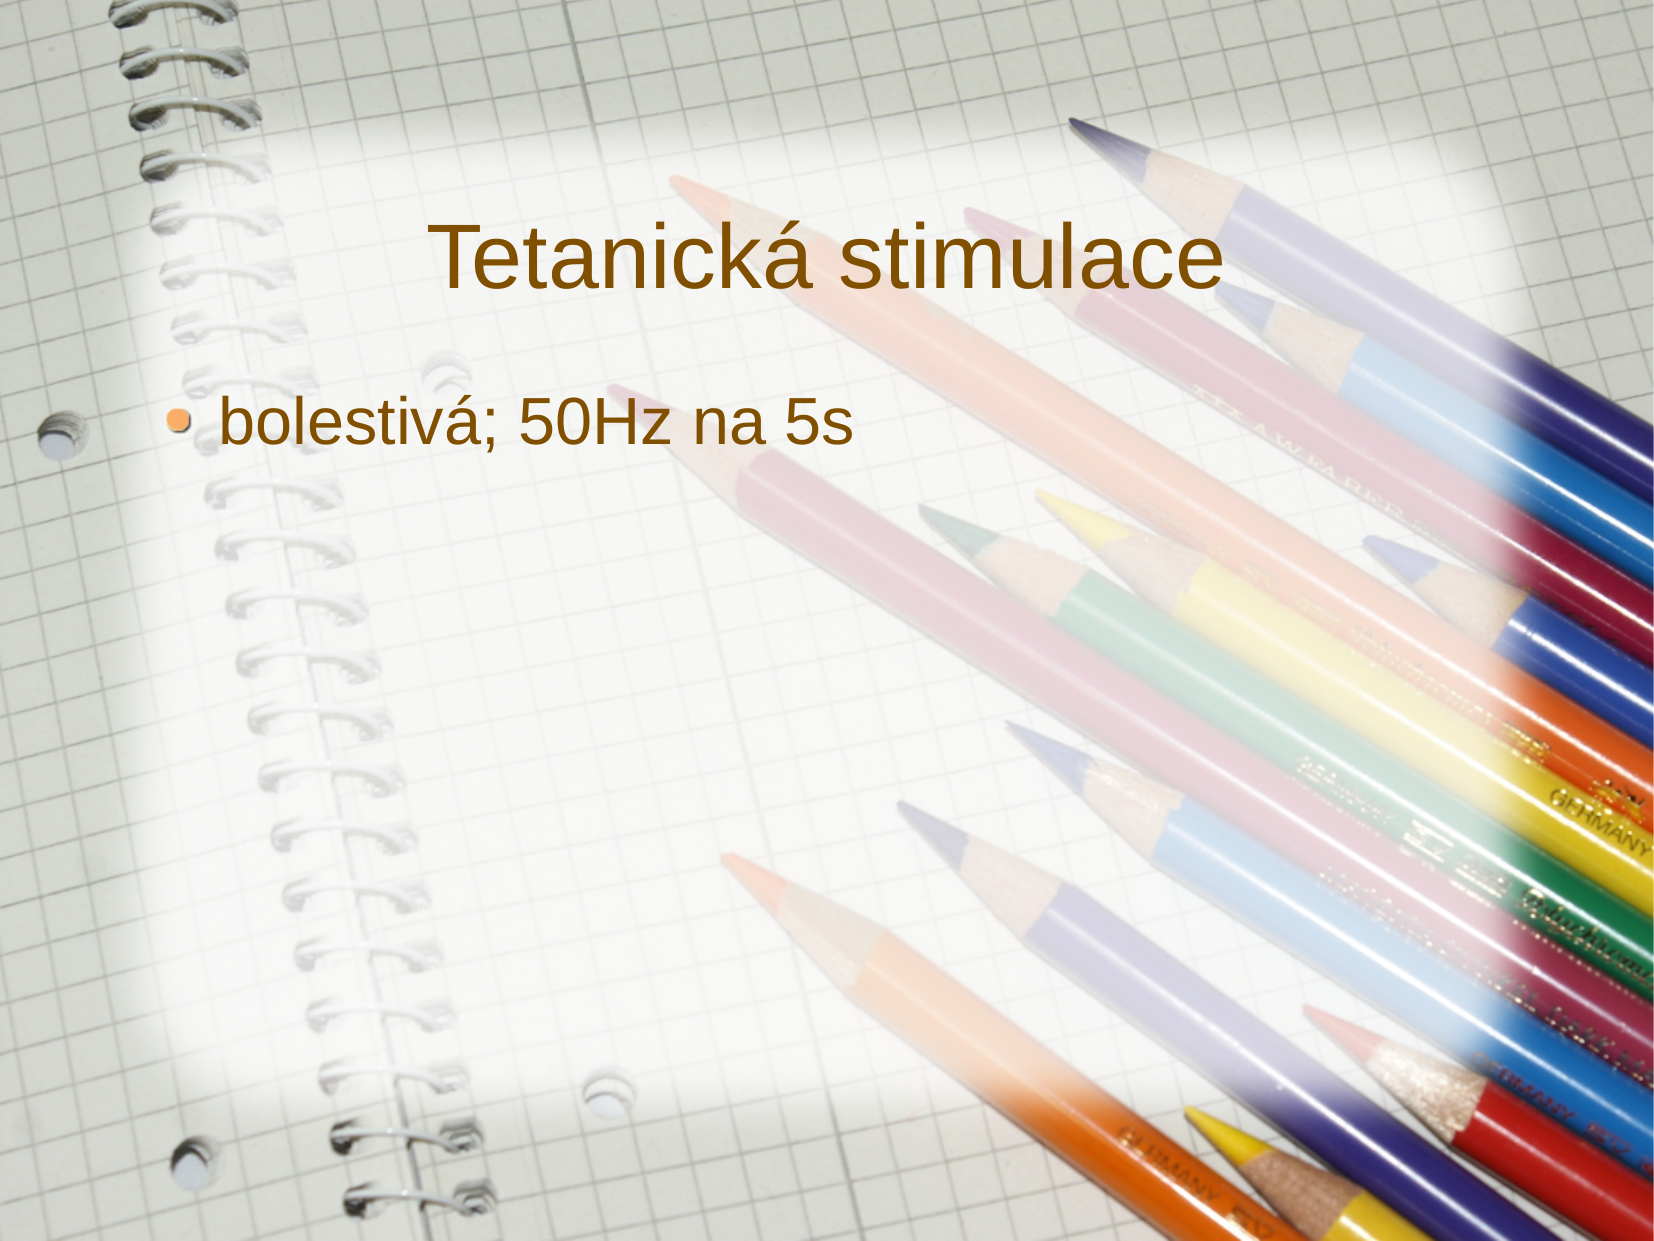

# Tetanická stimulace
bolestivá; 50Hz na 5s